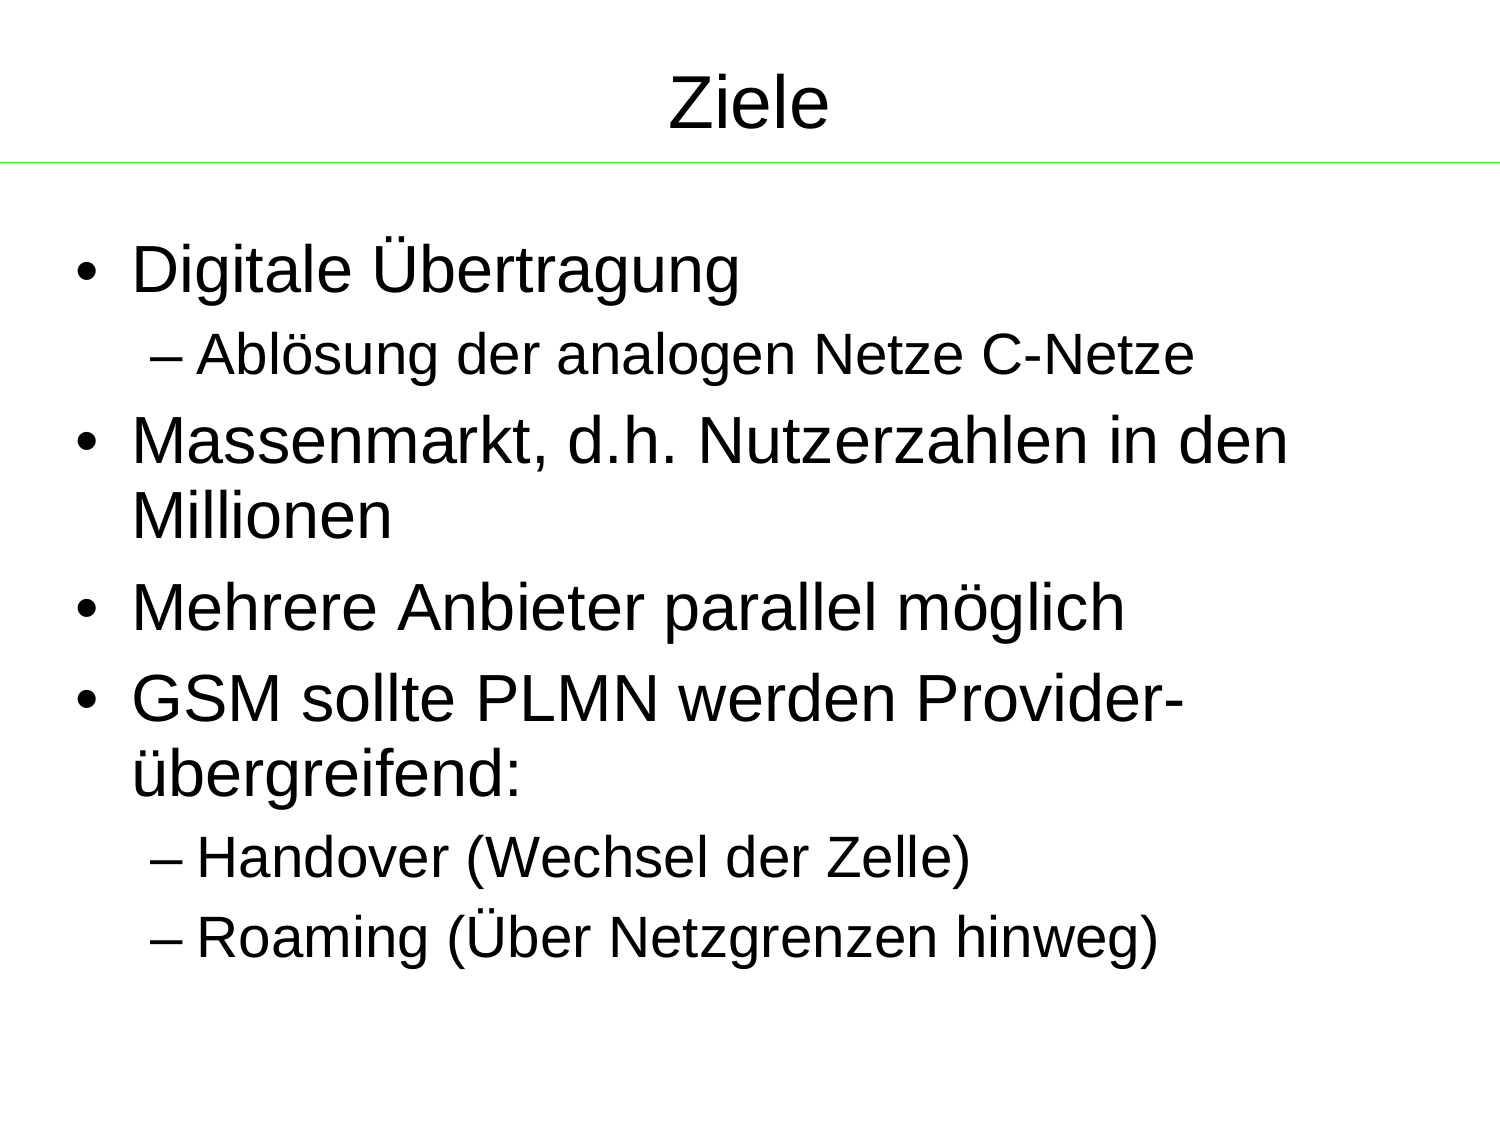

# Ziele
Digitale Übertragung
Ablösung der analogen Netze C-Netze
Massenmarkt, d.h. Nutzerzahlen in den Millionen
Mehrere Anbieter parallel möglich
GSM sollte PLMN werden Provider-übergreifend:
Handover (Wechsel der Zelle)
Roaming (Über Netzgrenzen hinweg)